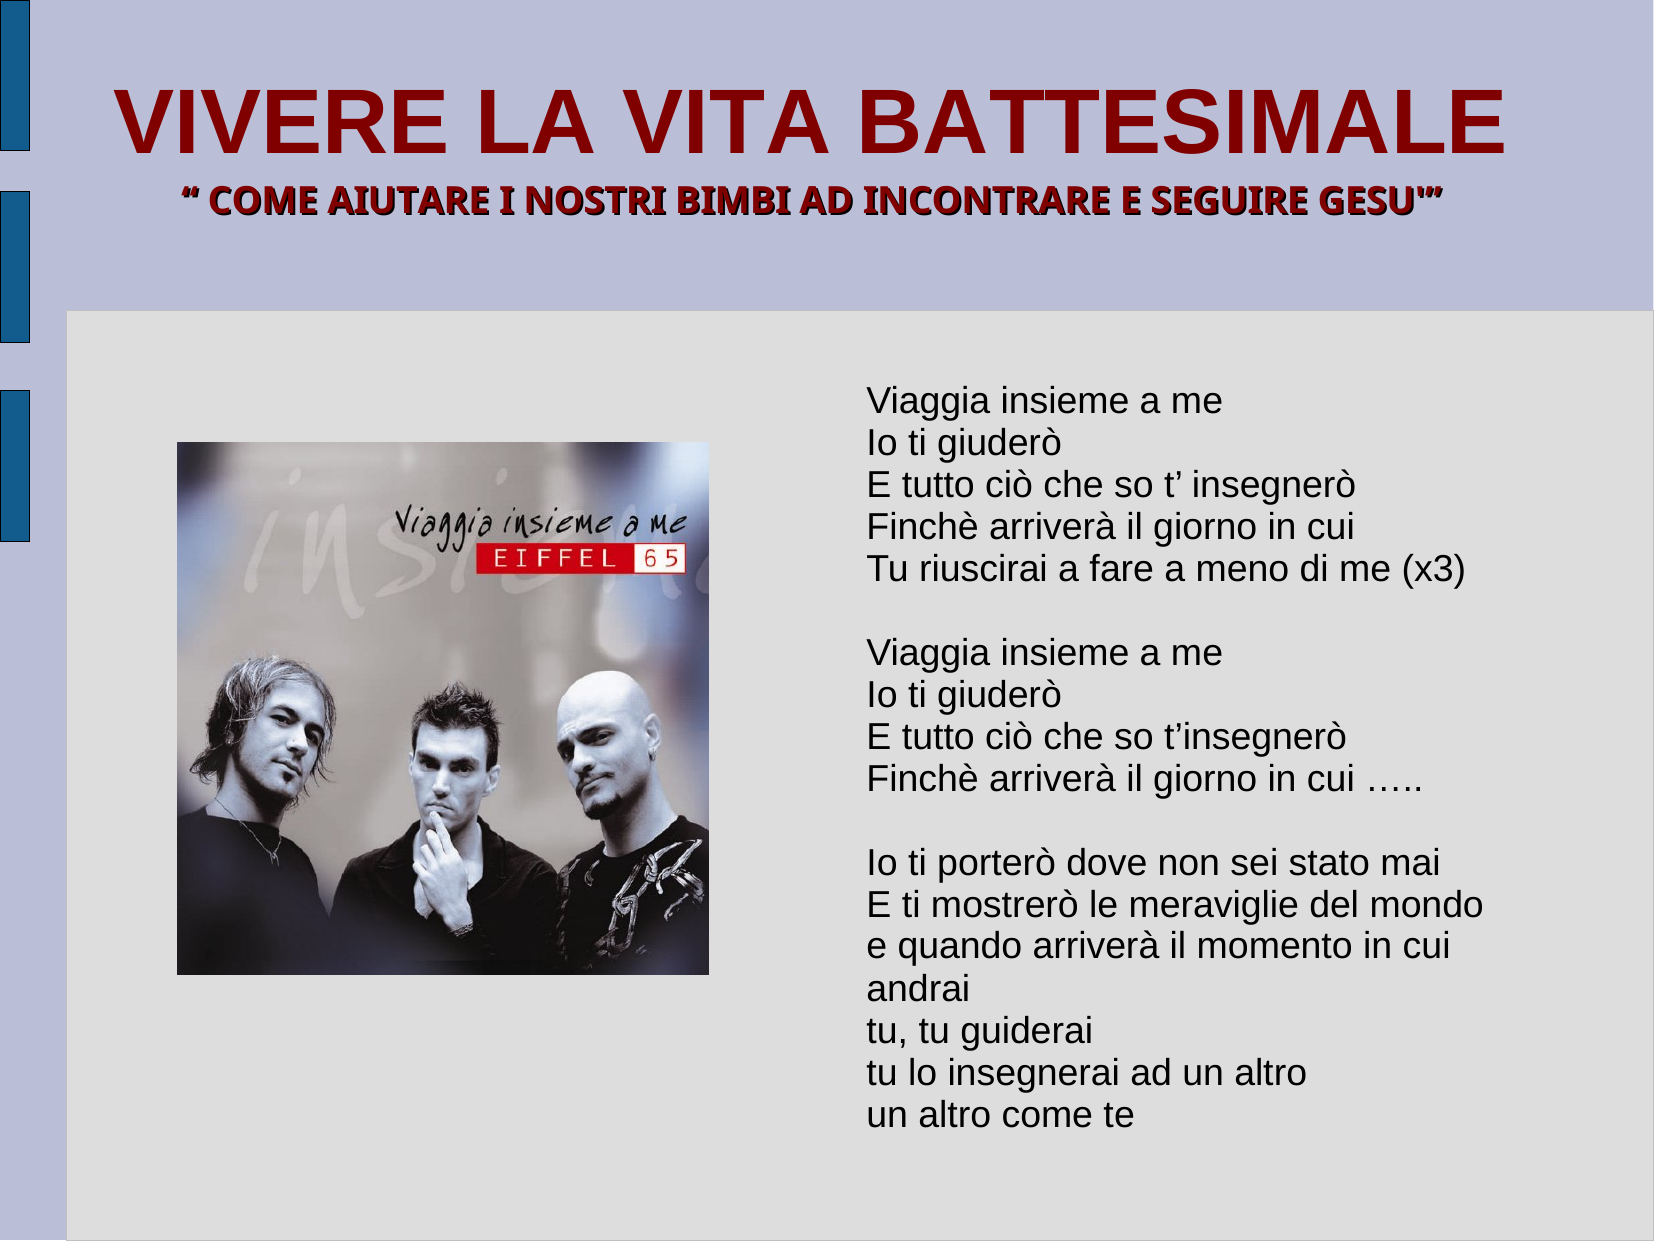

# VIVERE LA VITA BATTESIMALE “ COME AIUTARE I NOSTRI BIMBI AD INCONTRARE E SEGUIRE GESU'”
Viaggia insieme a me
Io ti giuderò
E tutto ciò che so t’ insegnerò
Finchè arriverà il giorno in cui
Tu riuscirai a fare a meno di me (x3)
Viaggia insieme a me
Io ti giuderò
E tutto ciò che so t’insegnerò
Finchè arriverà il giorno in cui …..
Io ti porterò dove non sei stato mai
E ti mostrerò le meraviglie del mondo
e quando arriverà il momento in cui andrai
tu, tu guiderai
tu lo insegnerai ad un altro
un altro come te